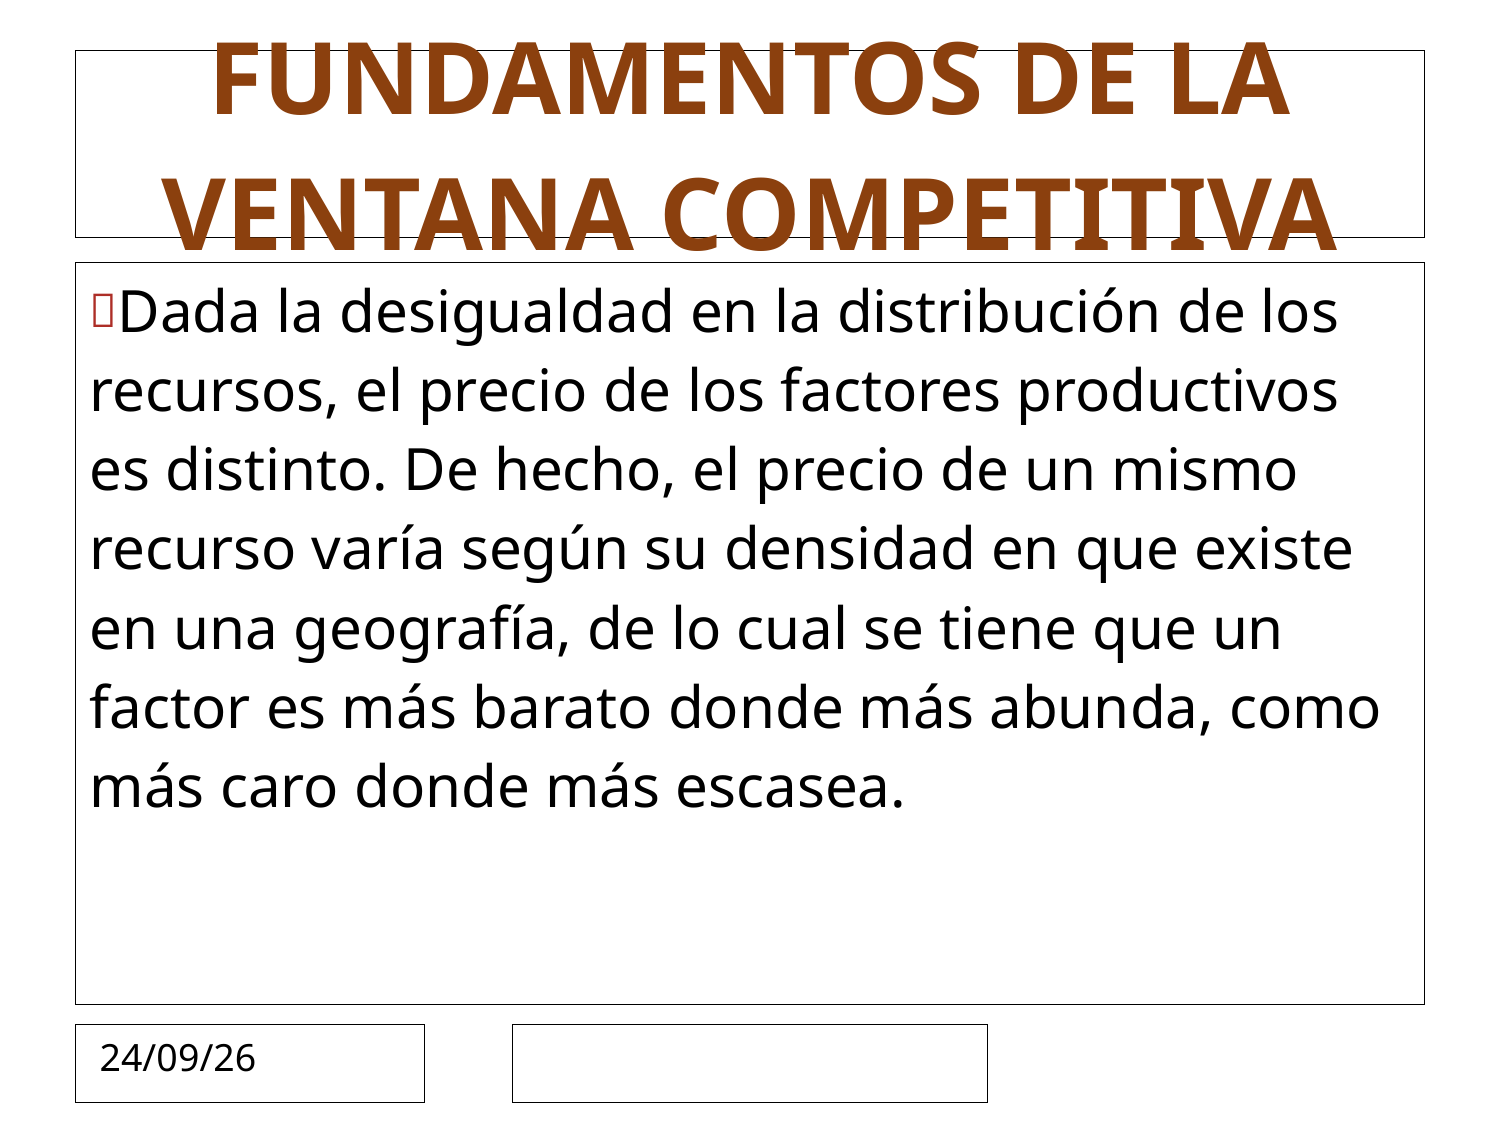

# FUNDAMENTOS DE LA VENTANA COMPETITIVA
Dada la desigualdad en la distribución de los recursos, el precio de los factores productivos es distinto. De hecho, el precio de un mismo recurso varía según su densidad en que existe en una geografía, de lo cual se tiene que un factor es más barato donde más abunda, como más caro donde más escasea.